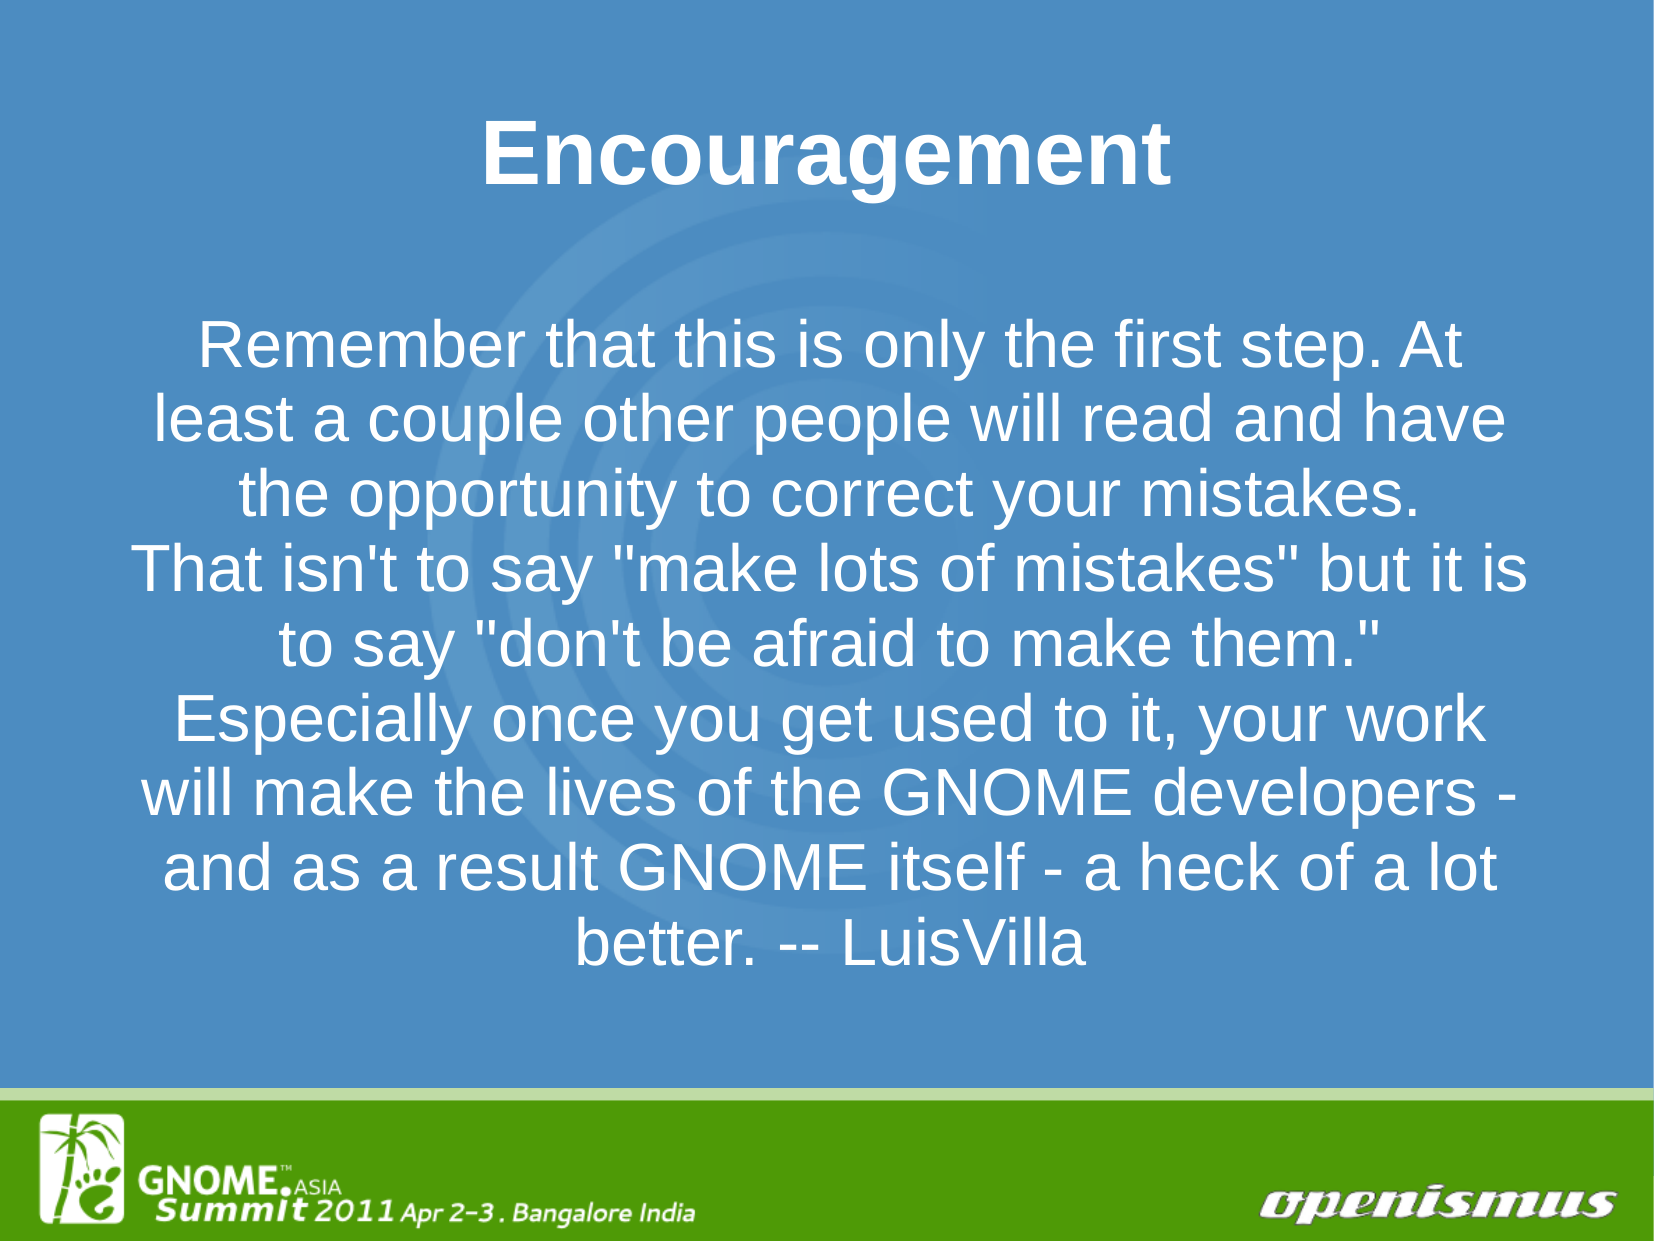

Encouragement
# Remember that this is only the first step. At least a couple other people will read and have the opportunity to correct your mistakes. That isn't to say "make lots of mistakes" but it is to say "don't be afraid to make them." Especially once you get used to it, your work will make the lives of the GNOME developers - and as a result GNOME itself - a heck of a lot better. -- LuisVilla